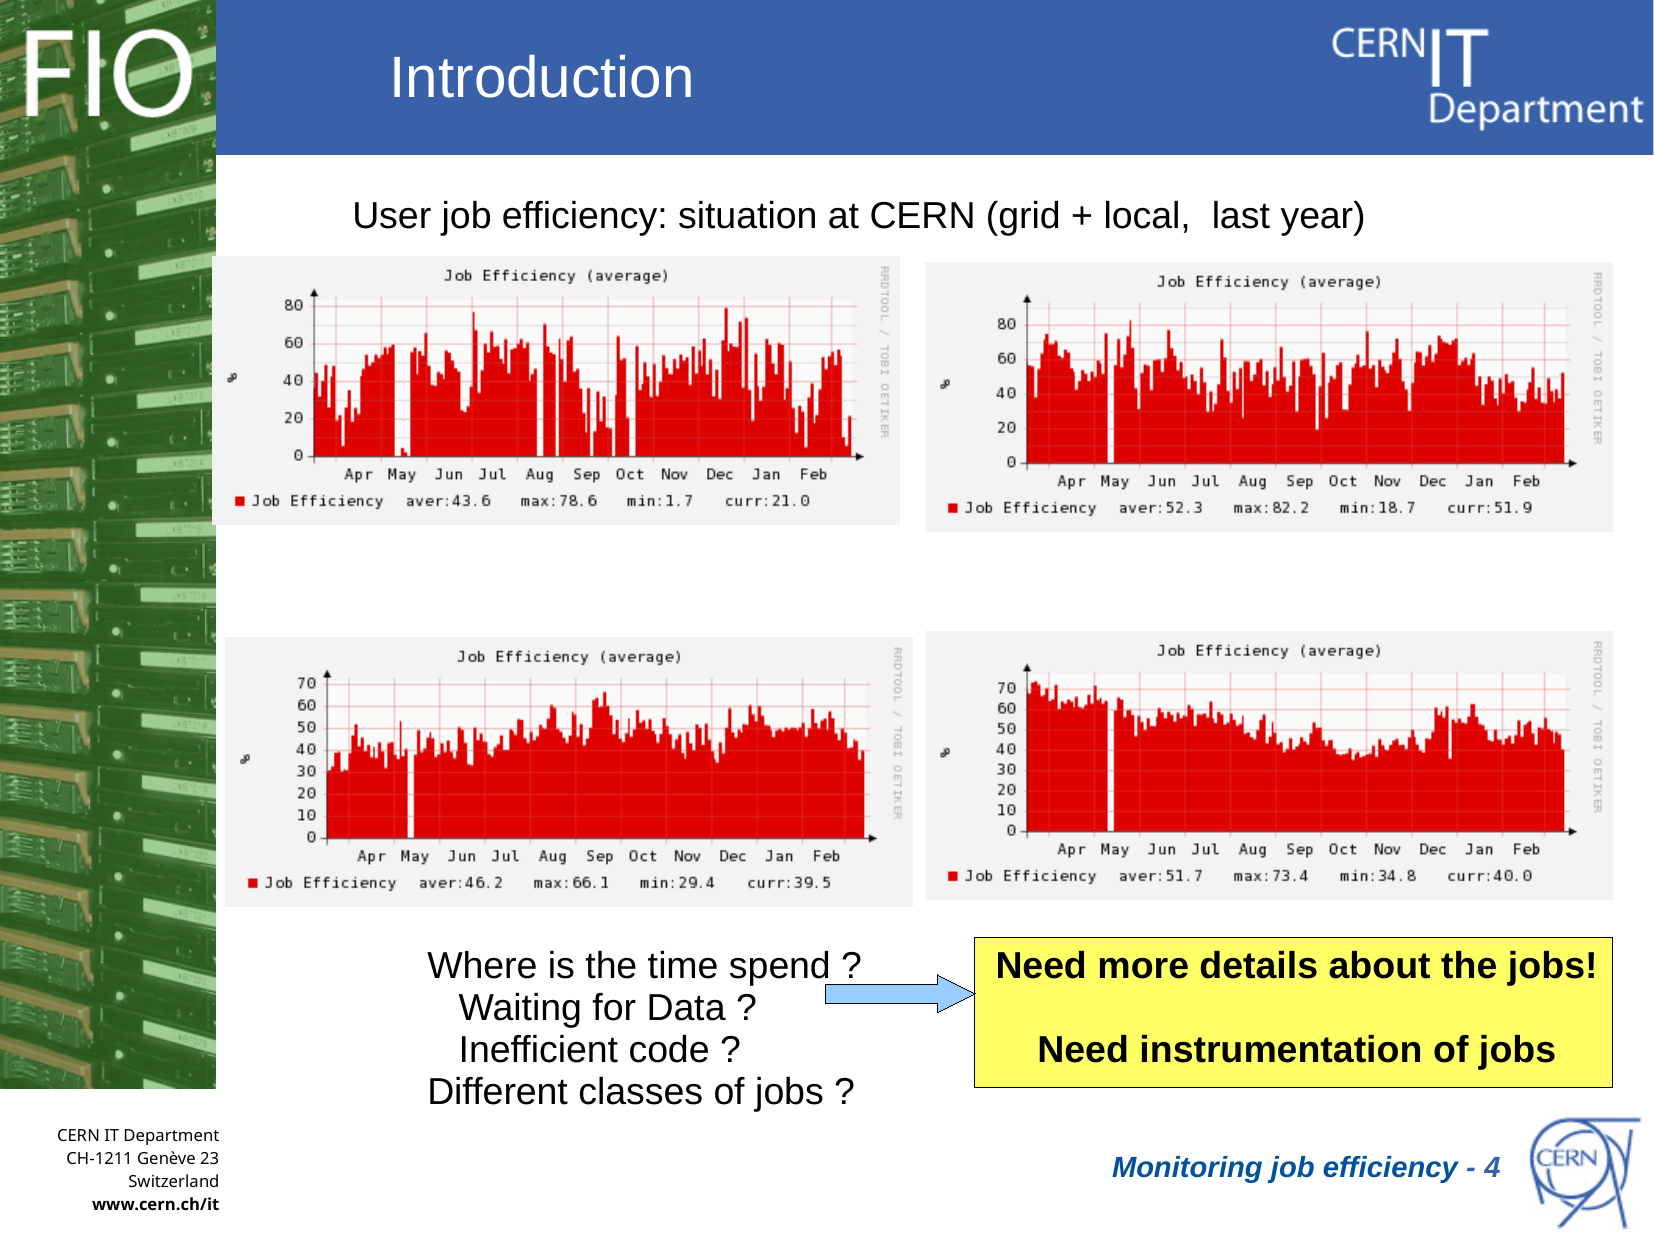

Introduction
User job efficiency: situation at CERN (grid + local, last year)
Where is the time spend ?
 Waiting for Data ?
 Inefficient code ?
Different classes of jobs ?
Need more details about the jobs!
 Need instrumentation of jobs